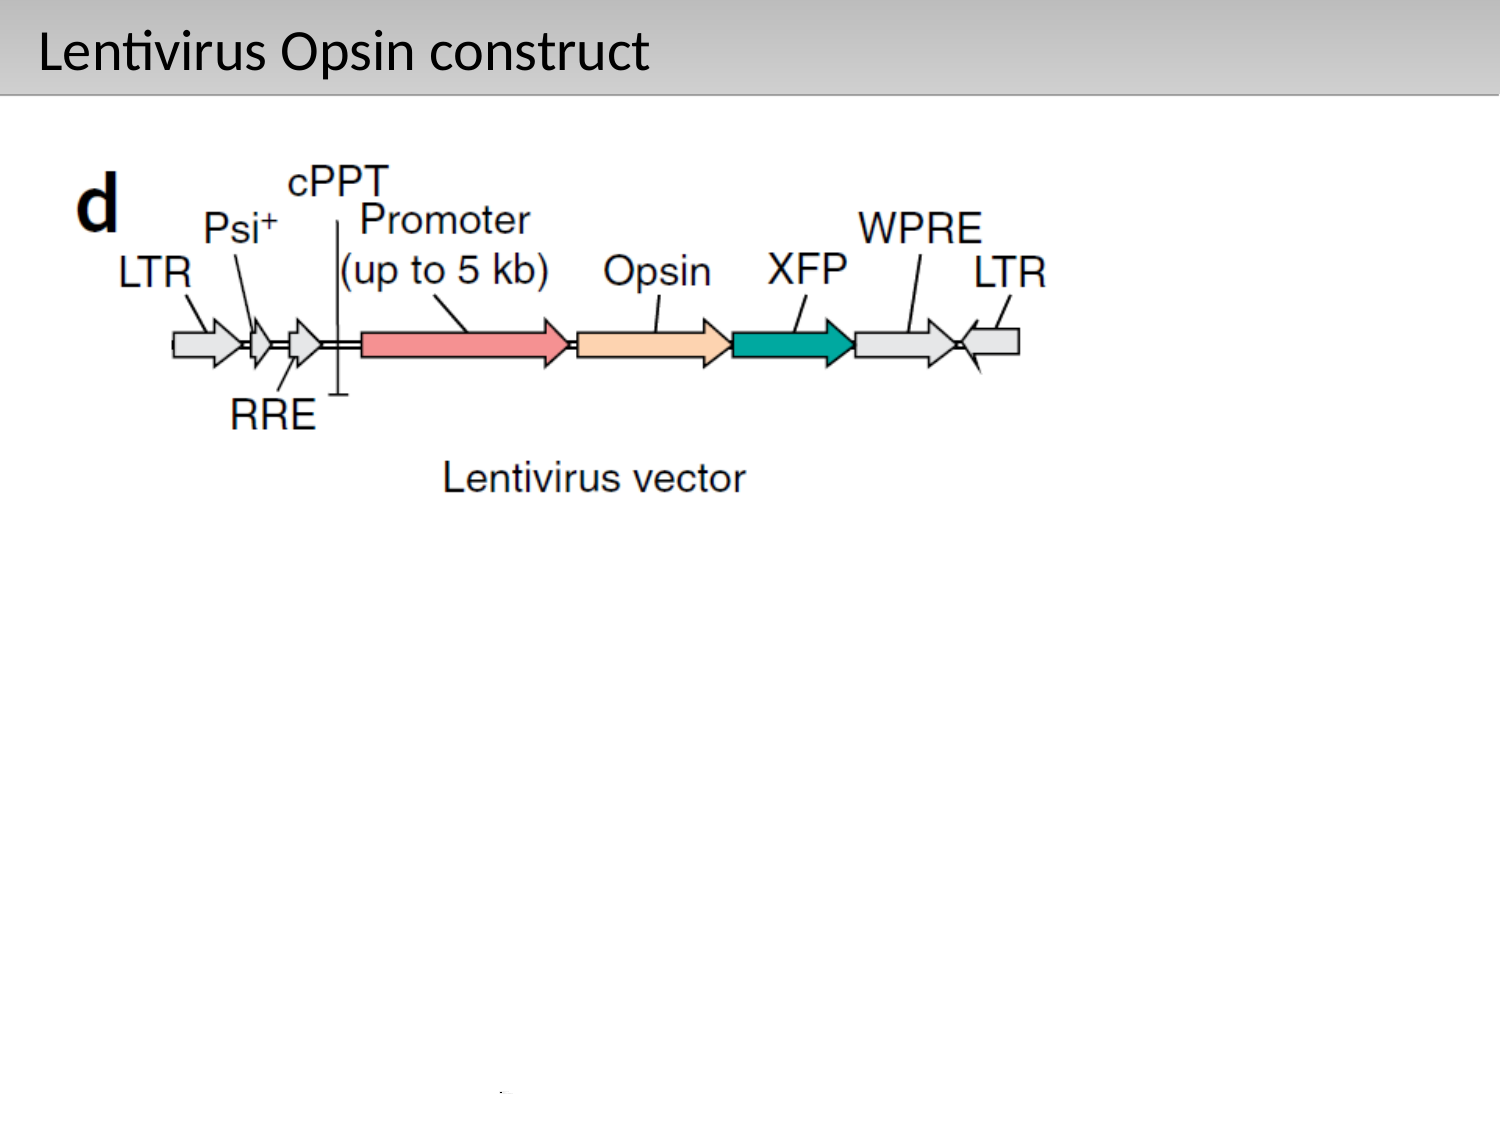

# Lentivirus Opsin construct
Example:
Promoter = hypocretin promoter (3.086 kb)
Fluorophore = mCherry (red)
Opsin = ChR2
Rapid on/off, precise activation of neurons on the millisecond timescale